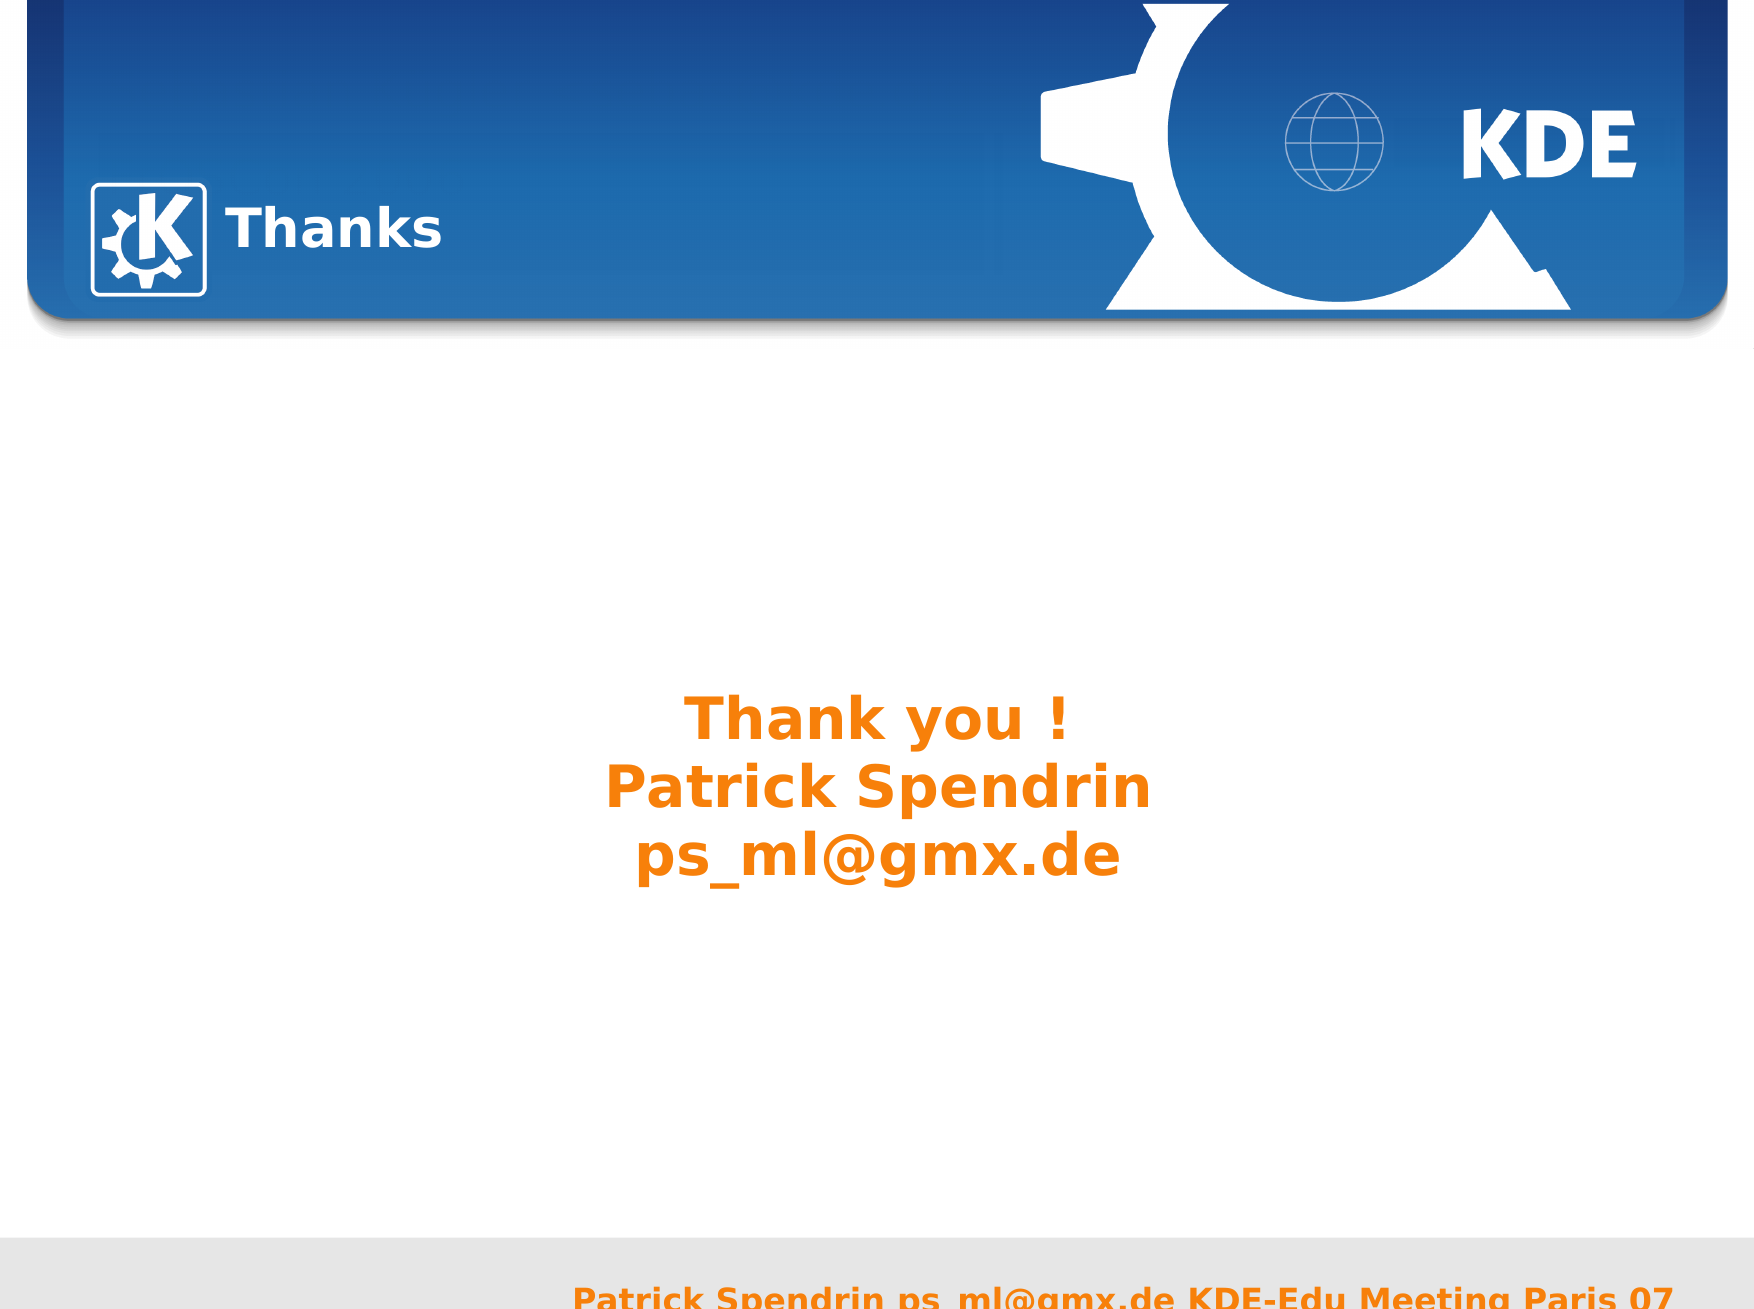

# Thanks
Thank you !
Patrick Spendrin
ps_ml@gmx.de